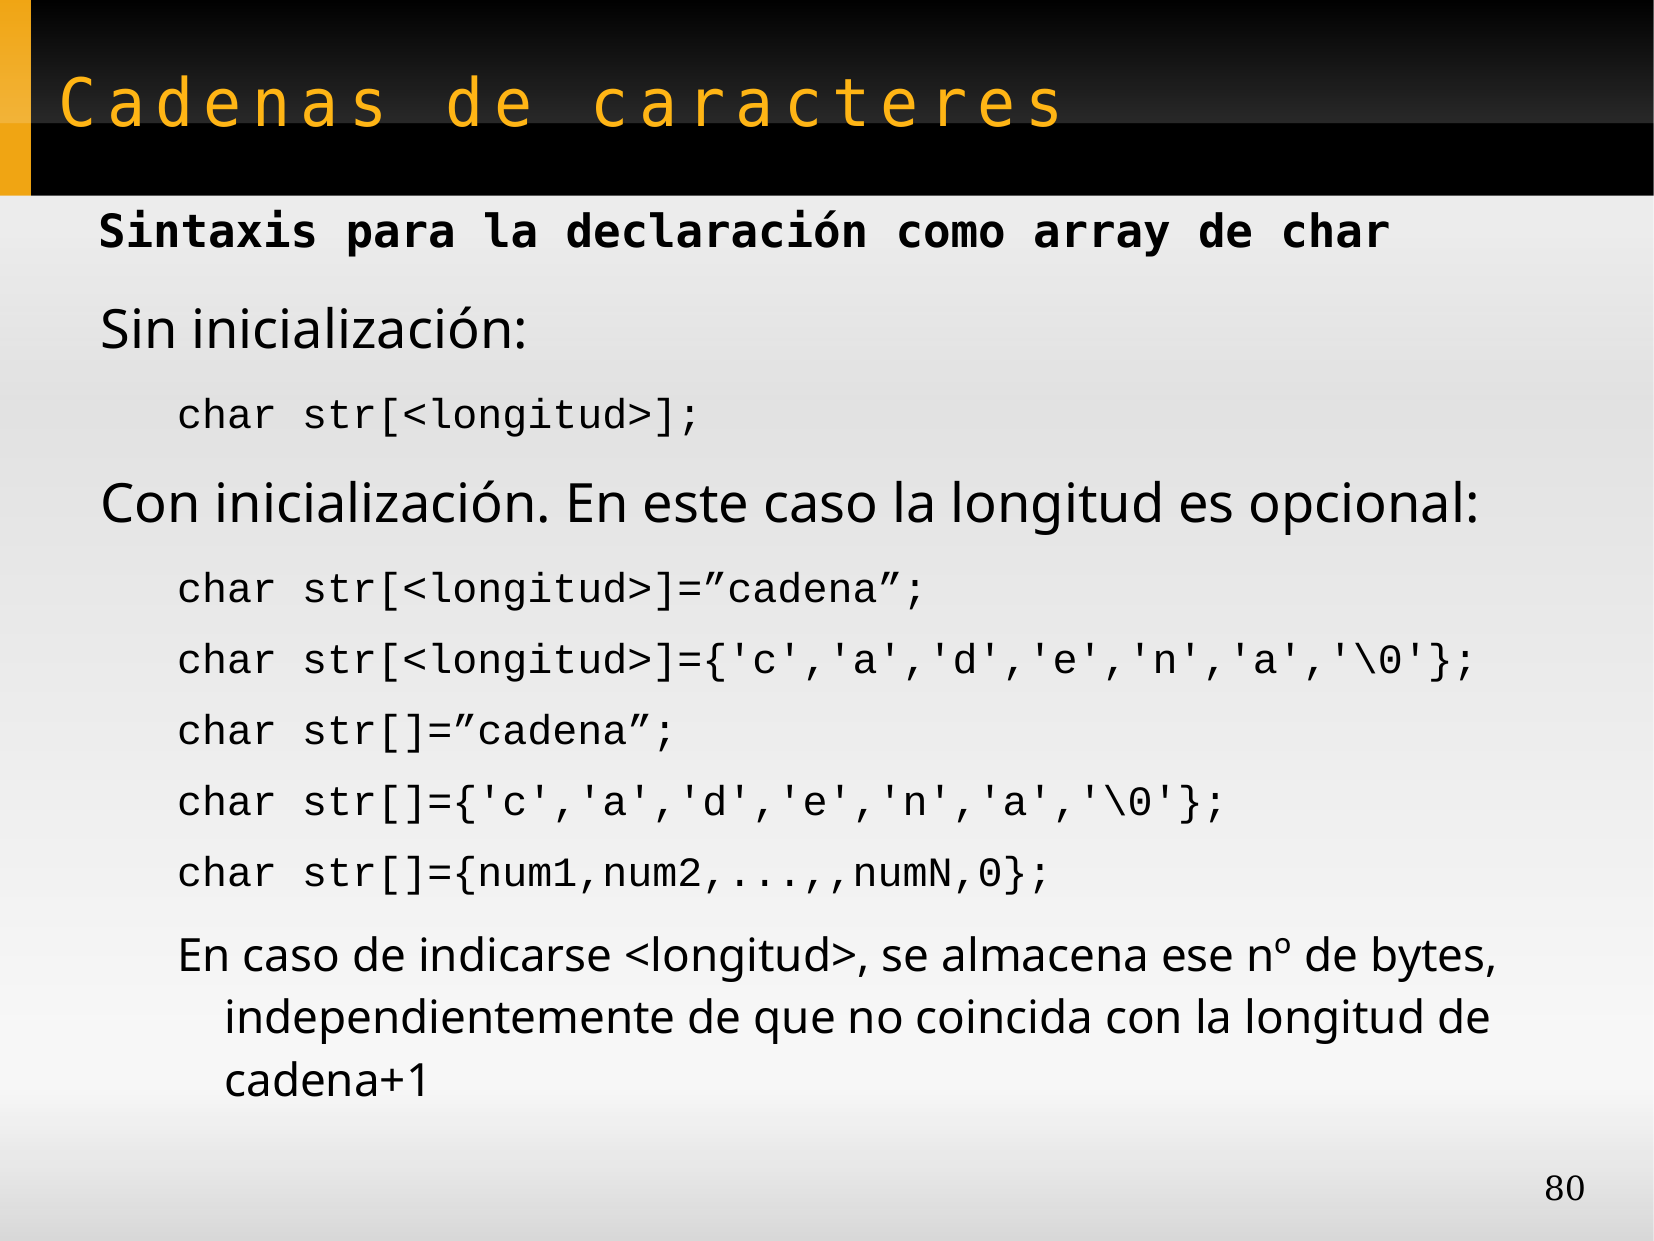

# Cadenas de caracteres
Sintaxis para la declaración como array de char
Sin inicialización:
char str[<longitud>];
Con inicialización. En este caso la longitud es opcional:
char str[<longitud>]=”cadena”;
char str[<longitud>]={'c','a','d','e','n','a','\0'};
char str[]=”cadena”;
char str[]={'c','a','d','e','n','a','\0'};
char str[]={num1,num2,...,,numN,0};
En caso de indicarse <longitud>, se almacena ese nº de bytes, independientemente de que no coincida con la longitud de cadena+1
80